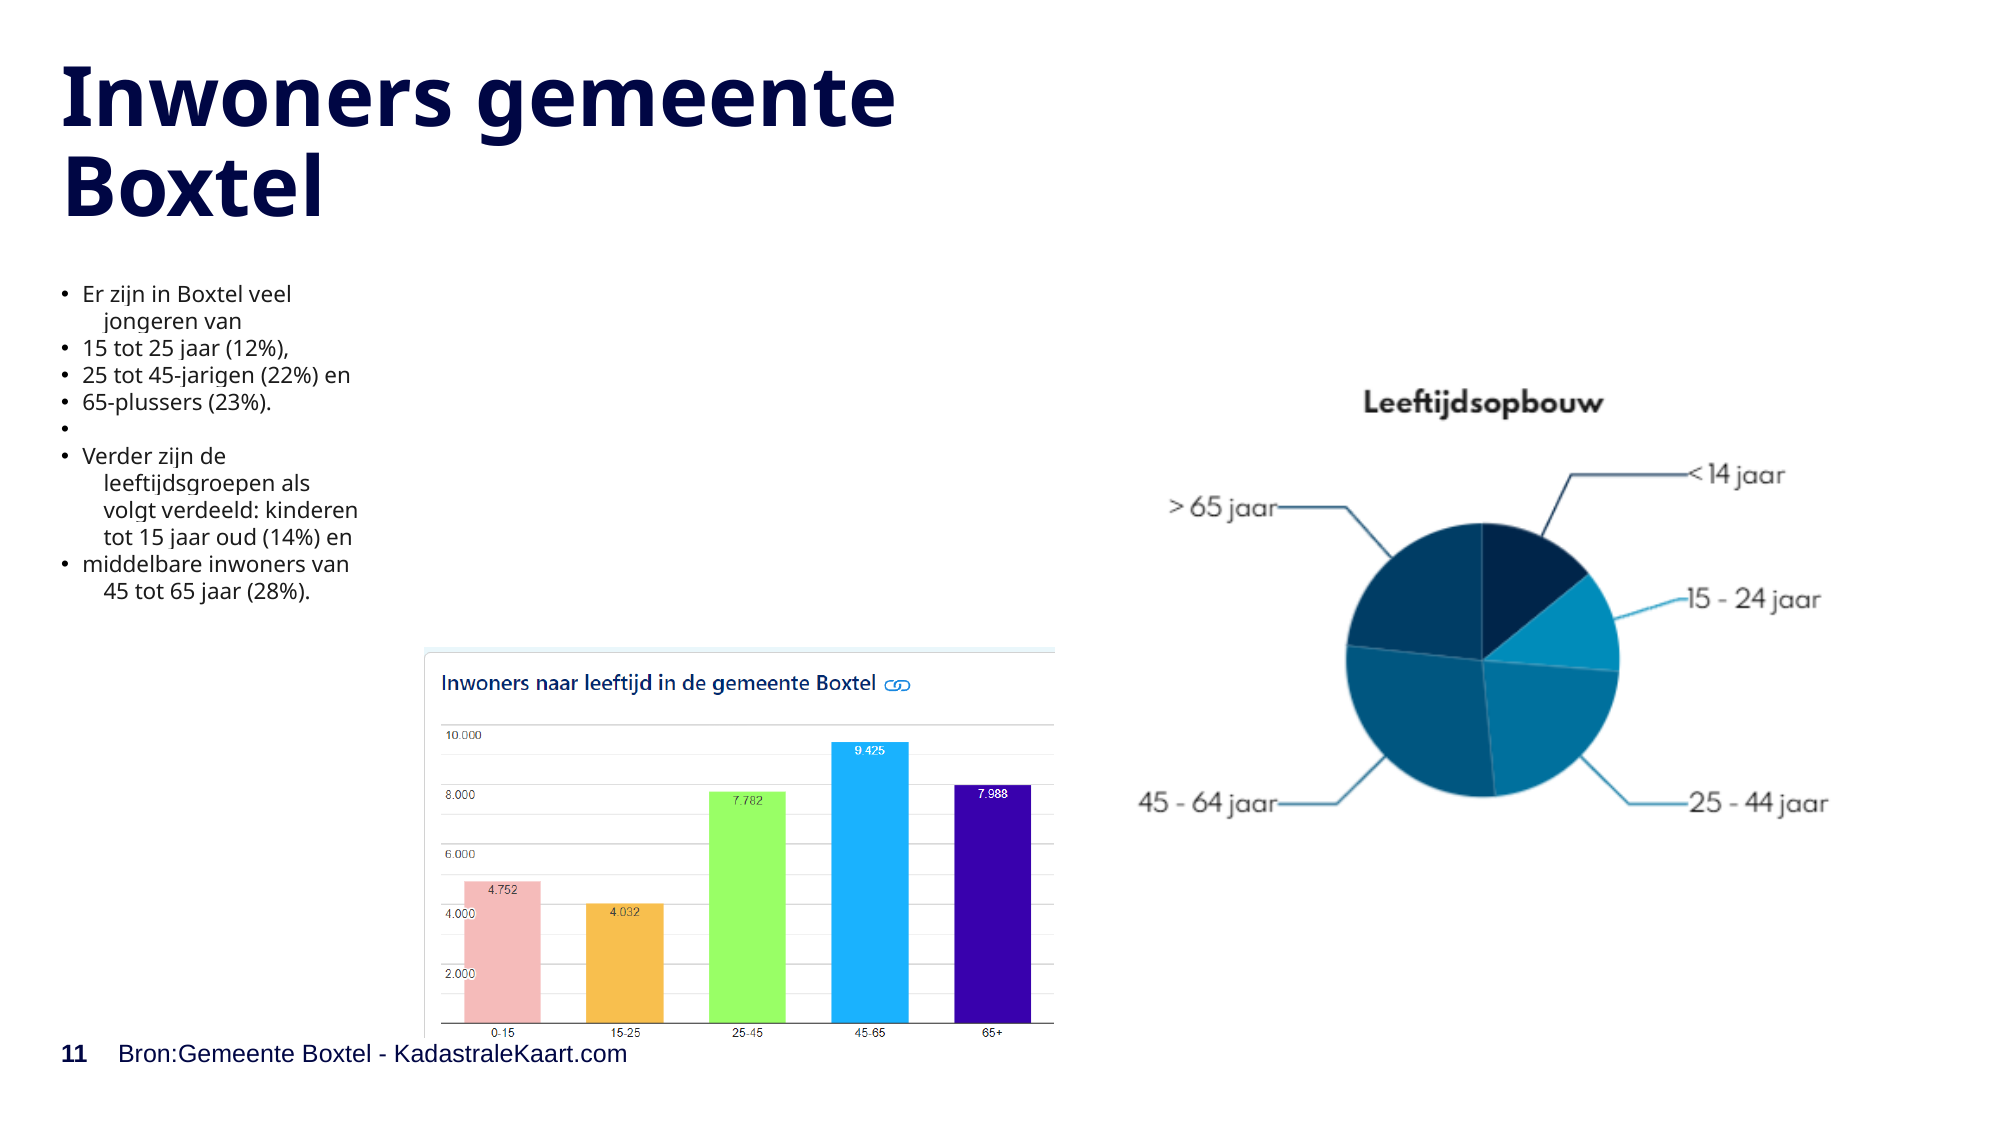

# Inwoners gemeente Boxtel
Er zijn in Boxtel veel jongeren van
15 tot 25 jaar (12%),
25 tot 45-jarigen (22%) en
65-plussers (23%).
Verder zijn de leeftijdsgroepen als volgt verdeeld: kinderen tot 15 jaar oud (14%) en
middelbare inwoners van 45 tot 65 jaar (28%).
Bron:Gemeente Boxtel - KadastraleKaart.com